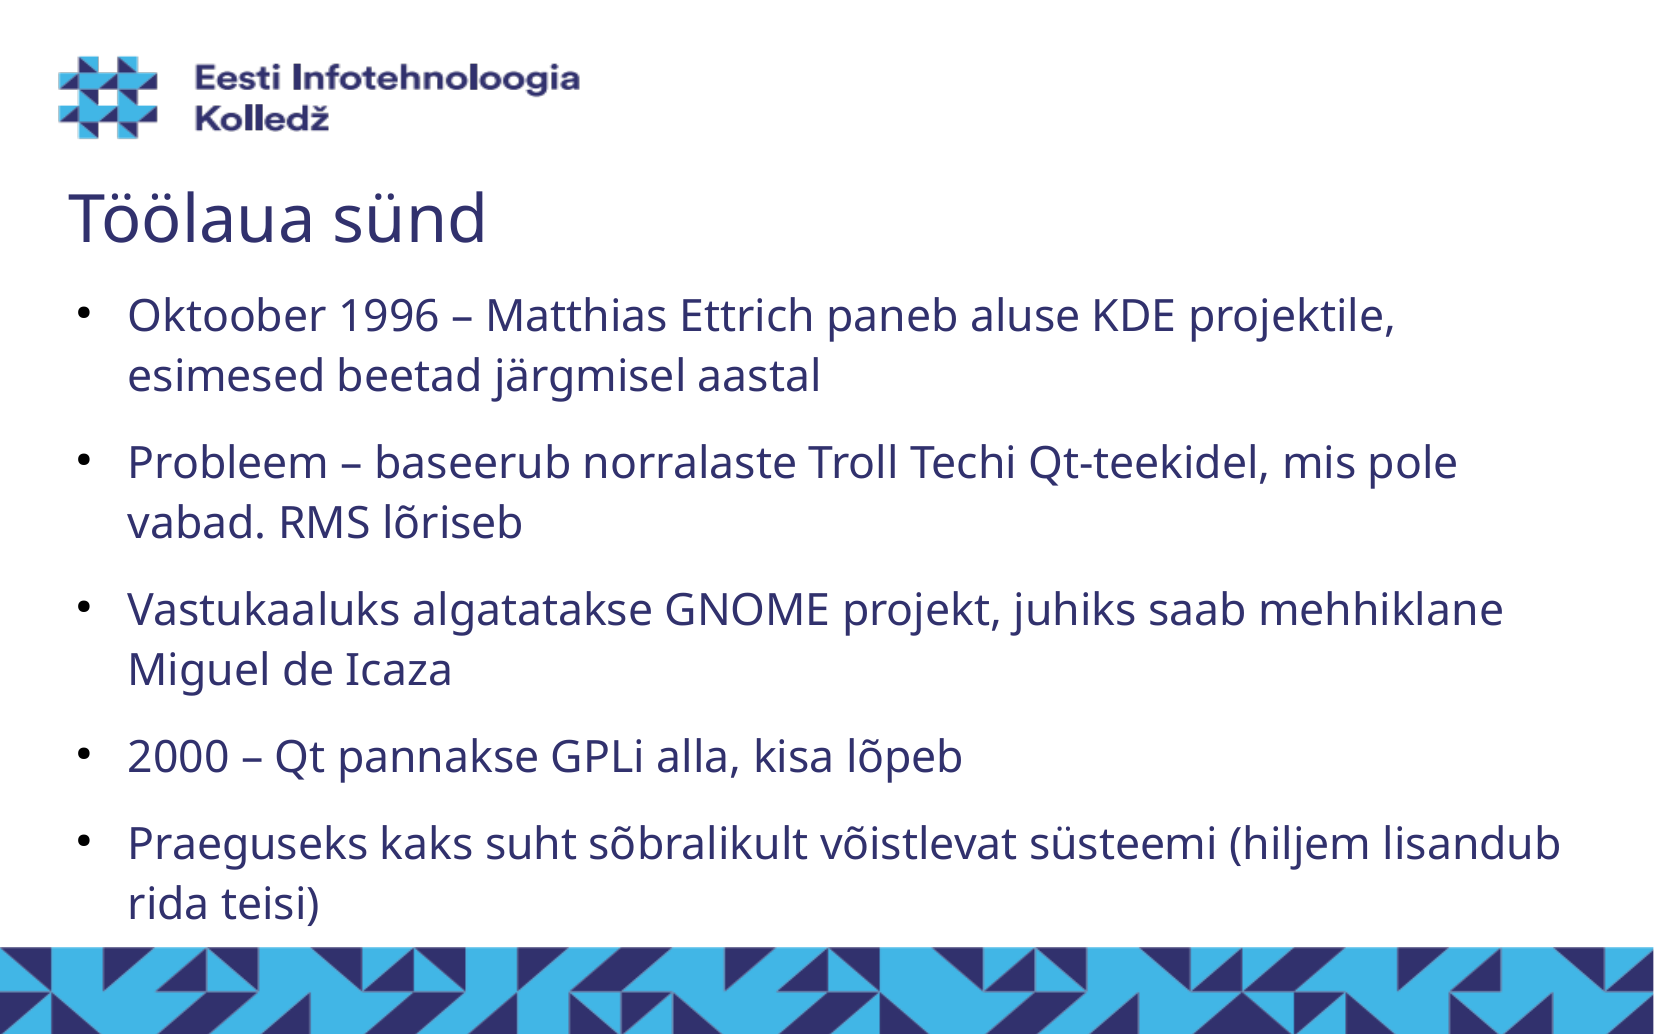

# Töölaua sünd
Oktoober 1996 – Matthias Ettrich paneb aluse KDE projektile, esimesed beetad järgmisel aastal
Probleem – baseerub norralaste Troll Techi Qt-teekidel, mis pole vabad. RMS lõriseb
Vastukaaluks algatatakse GNOME projekt, juhiks saab mehhiklane Miguel de Icaza
2000 – Qt pannakse GPLi alla, kisa lõpeb
Praeguseks kaks suht sõbralikult võistlevat süsteemi (hiljem lisandub rida teisi)